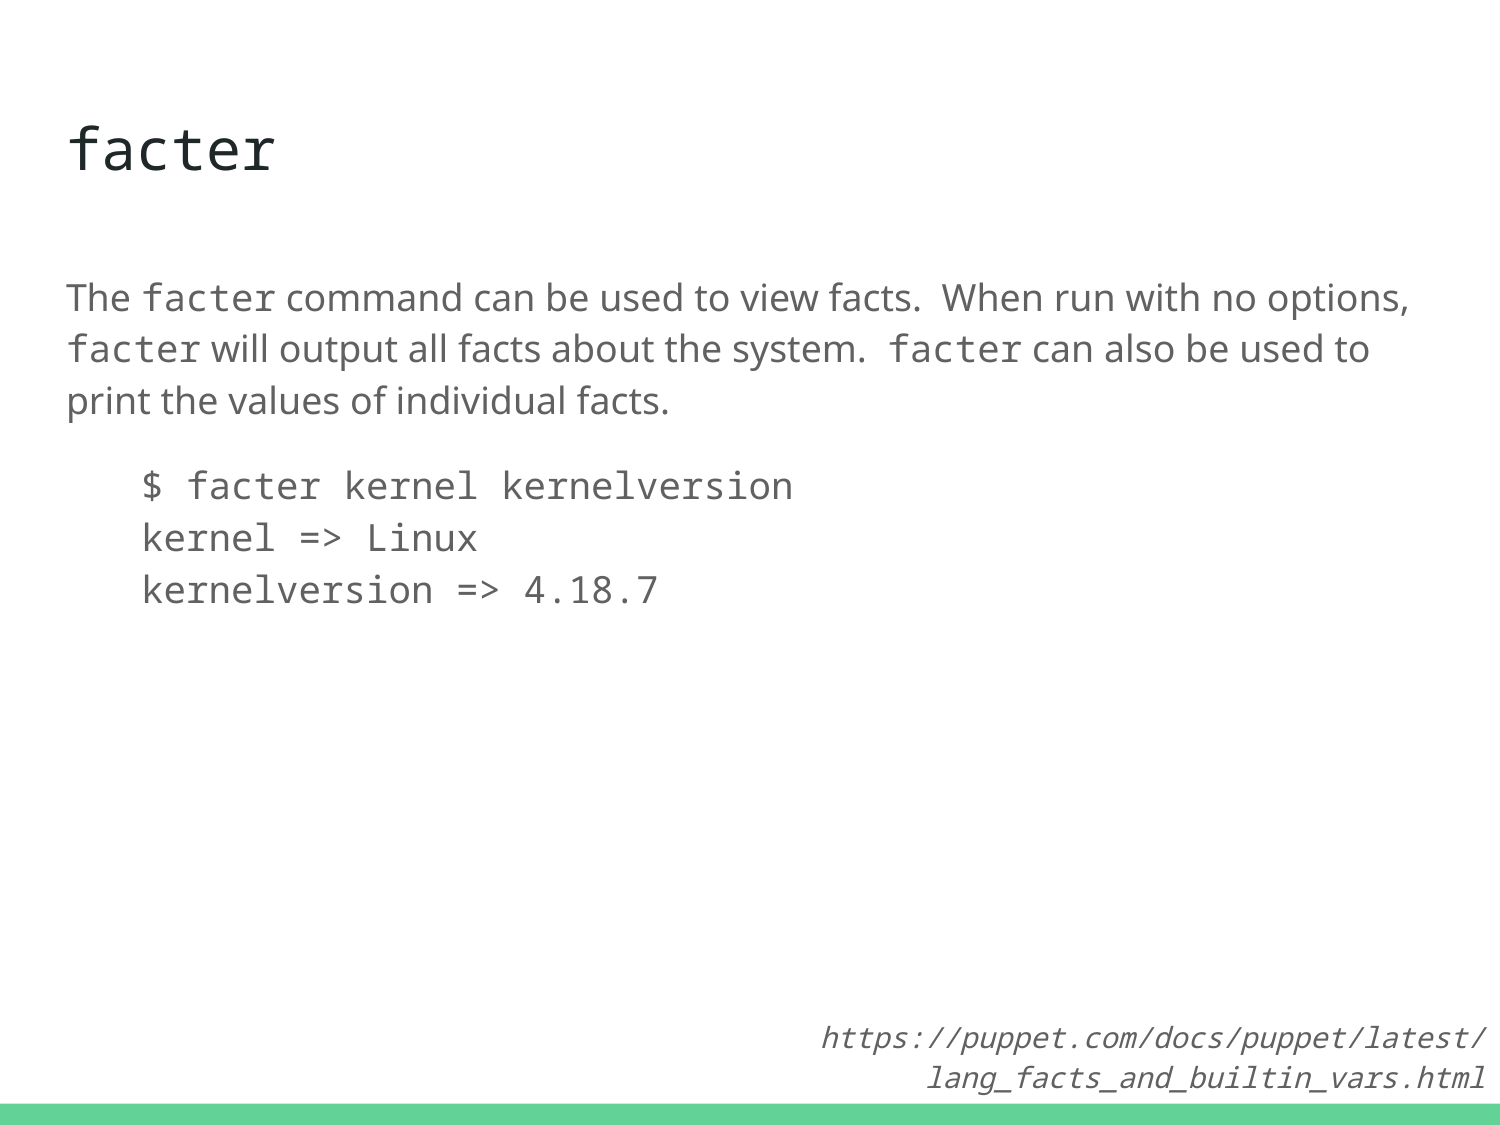

# facter
The facter command can be used to view facts. When run with no options, facter will output all facts about the system. facter can also be used to print the values of individual facts.
$ facter kernel kernelversion
kernel => Linux
kernelversion => 4.18.7
https://puppet.com/docs/puppet/latest/lang_facts_and_builtin_vars.html